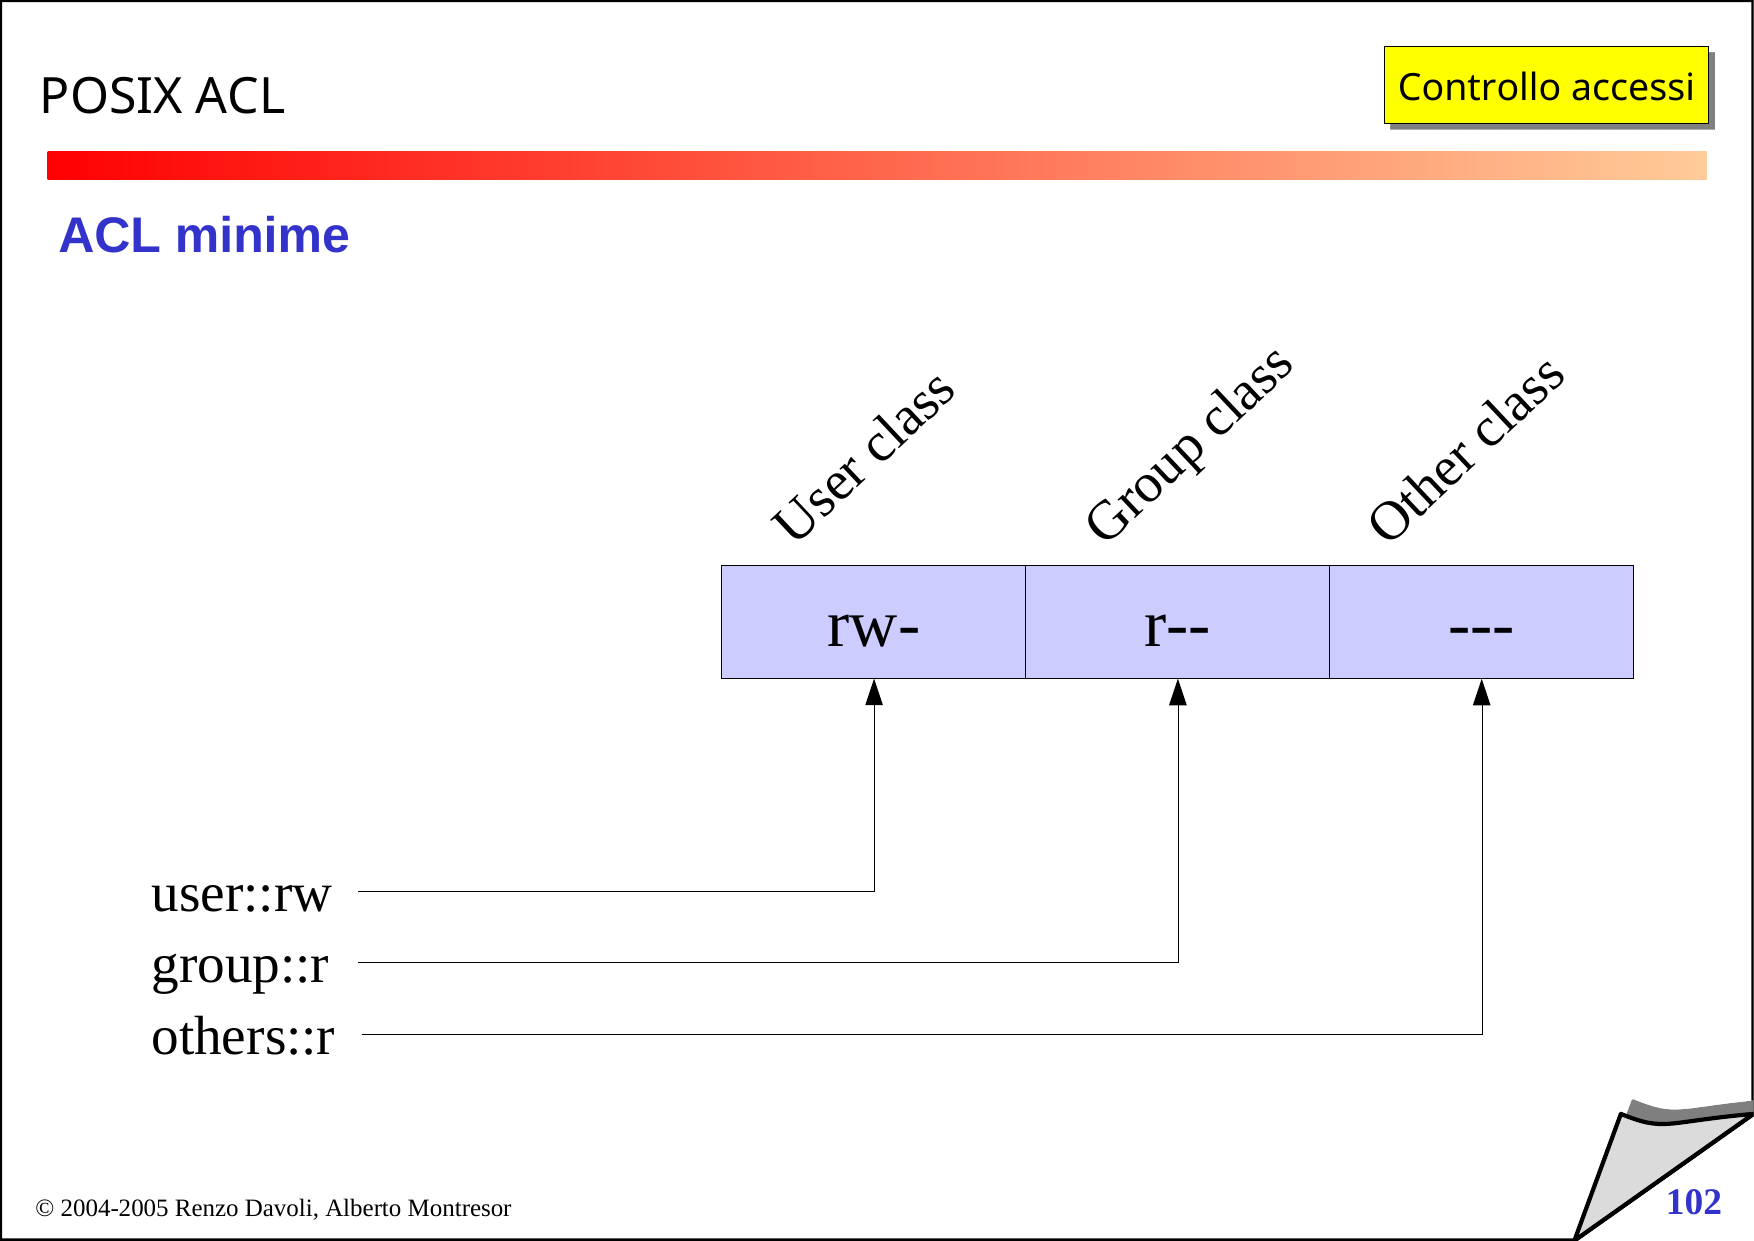

Controllo accessi
# POSIX ACL
ACL minime
Group class
Other class
User class
rw-
r--
---
user::rw
group::r
others::r